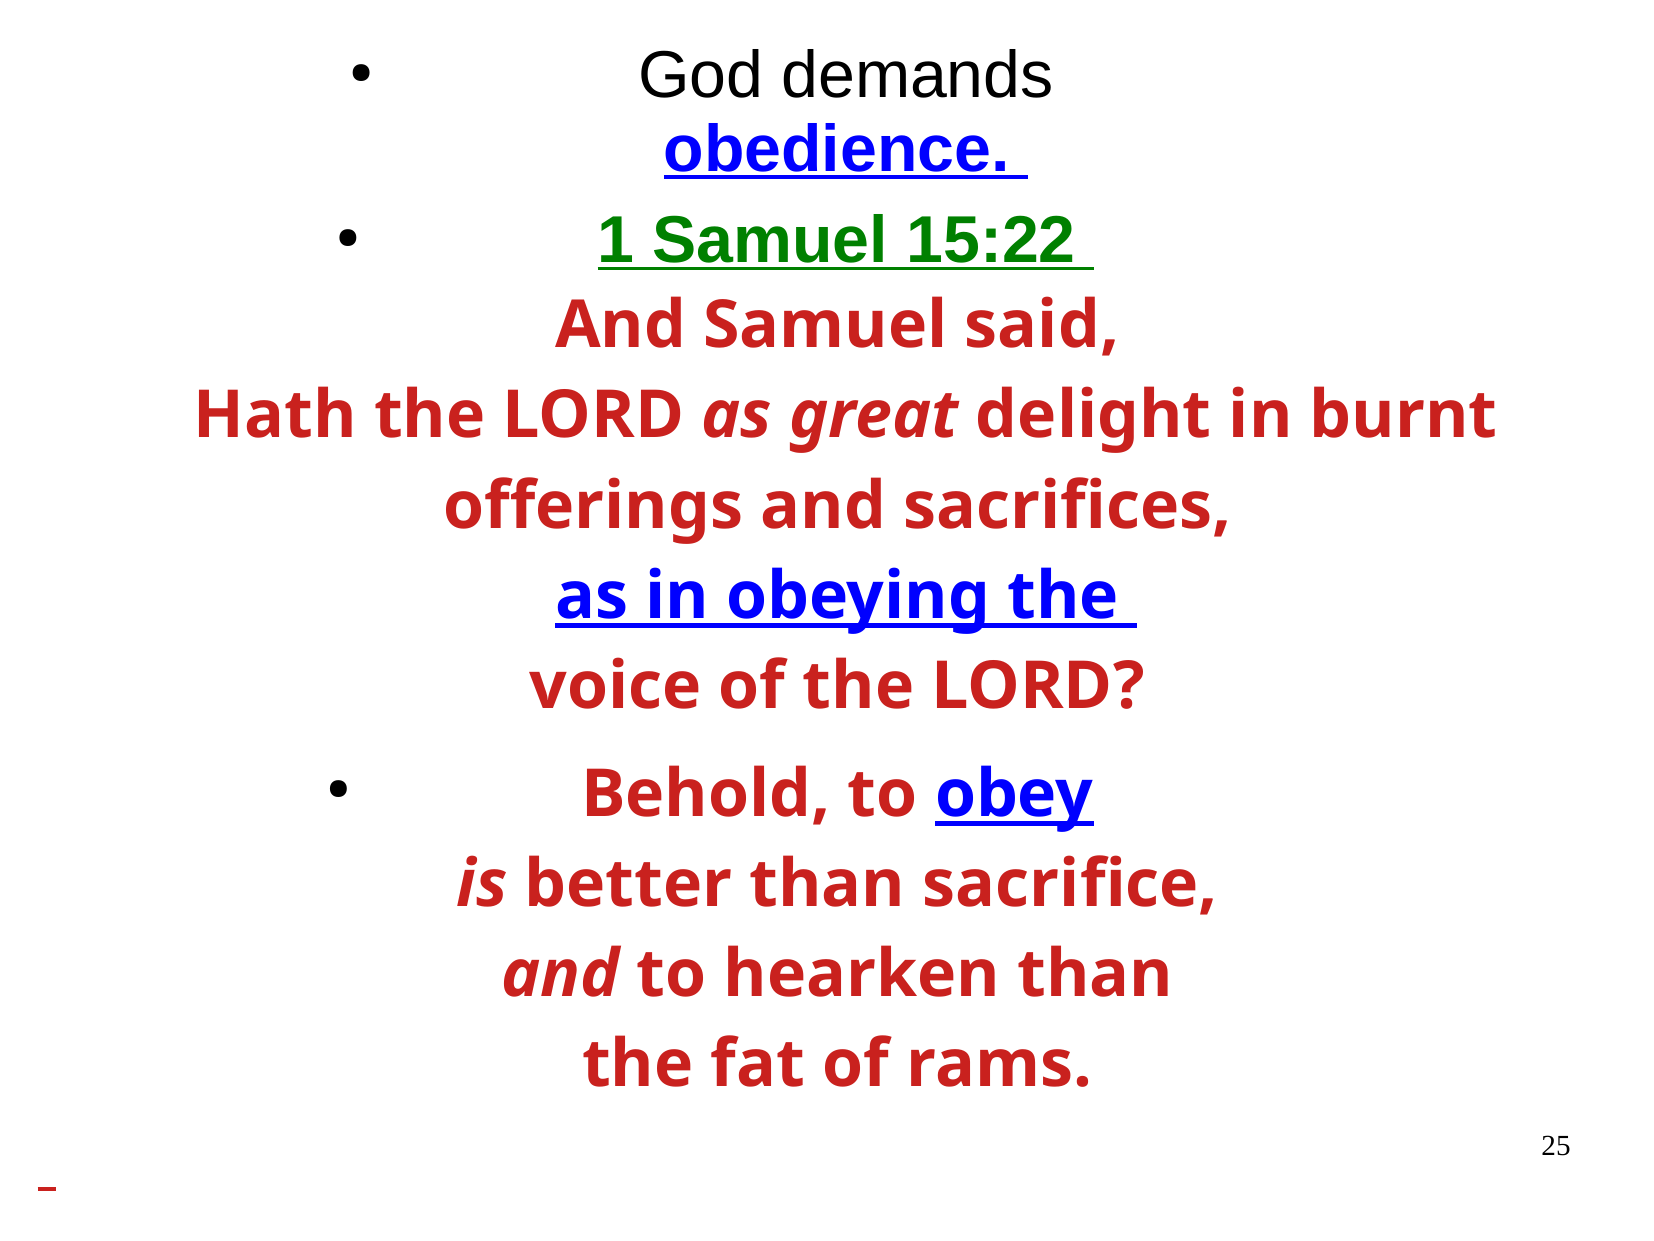

# God demands obedience.
1 Samuel 15:22
And Samuel said,
Hath the LORD as great delight in burnt offerings and sacrifices,
as in obeying the
voice of the LORD?
Behold, to obey
is better than sacrifice,
and to hearken than
the fat of rams.
25